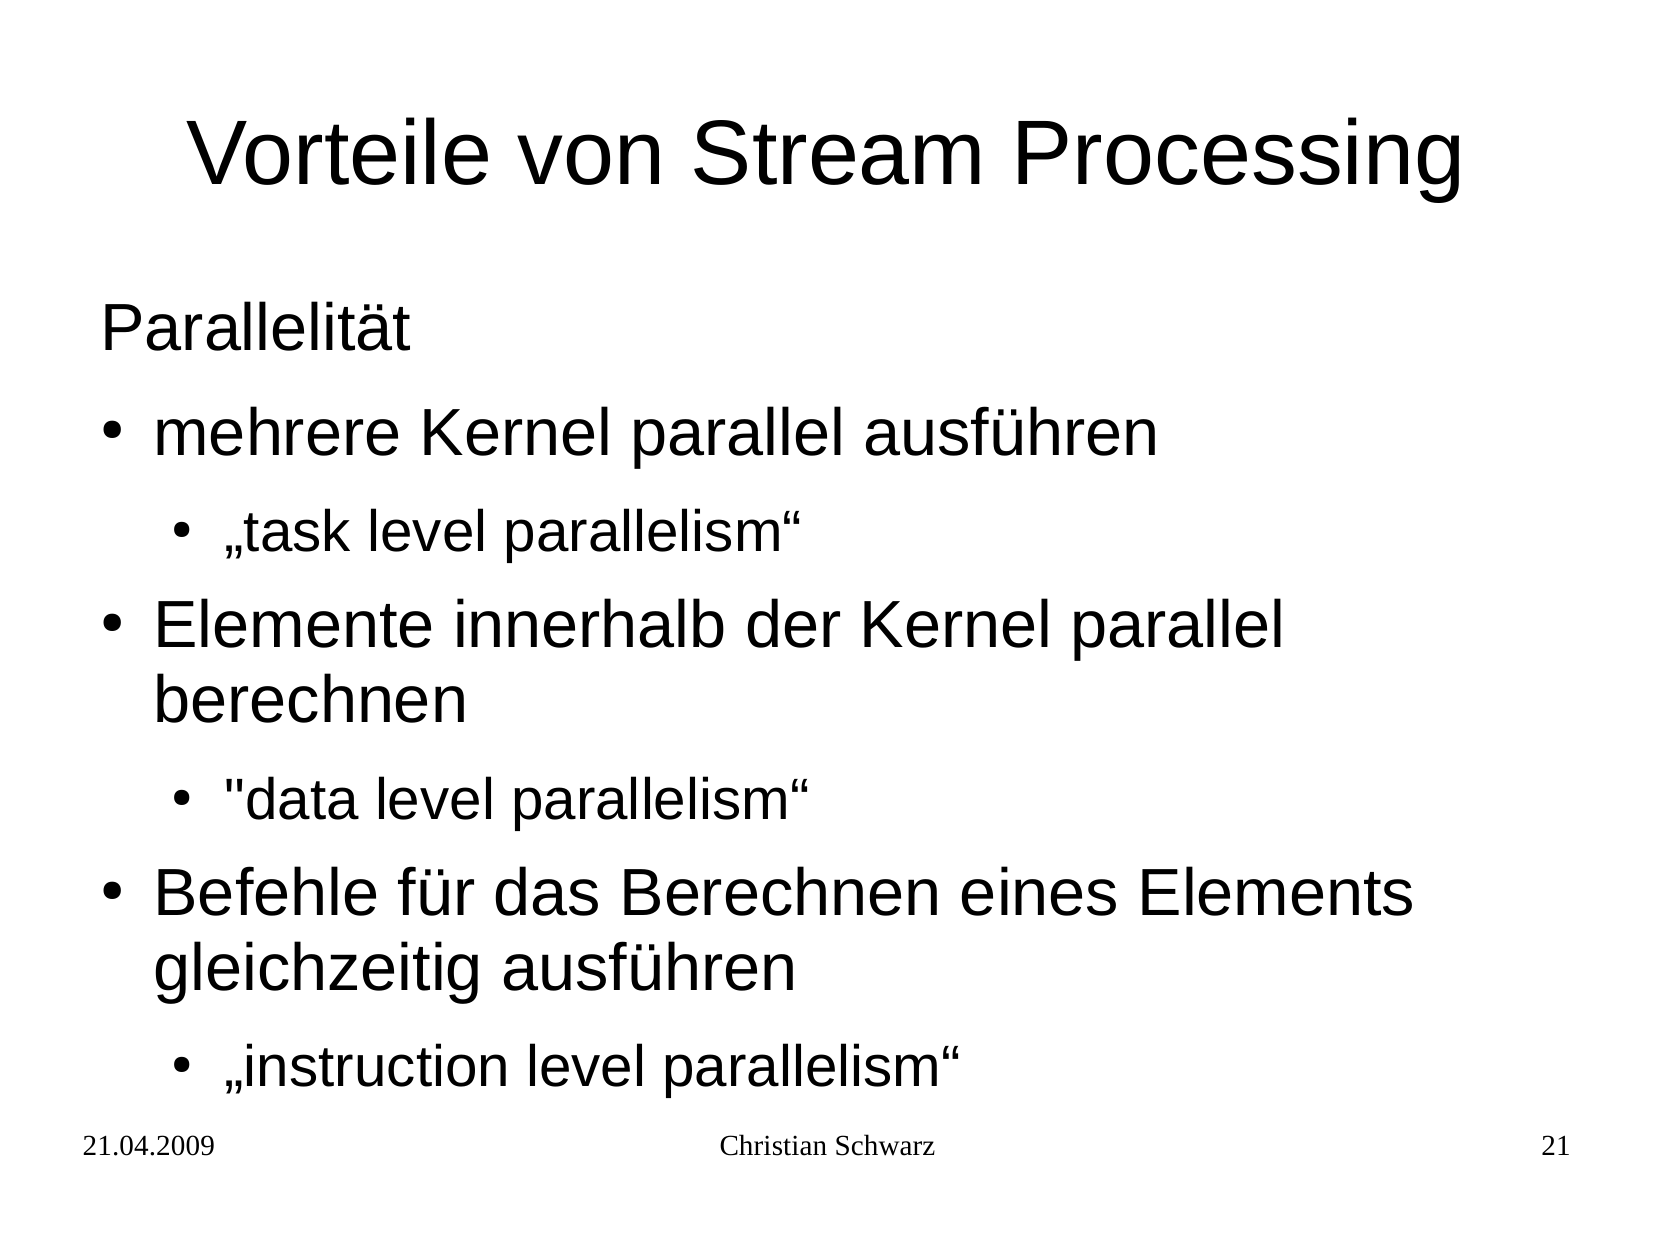

# Vorteile von Stream Processing
Parallelität
mehrere Kernel parallel ausführen
„task level parallelism“
Elemente innerhalb der Kernel parallel berechnen
"data level parallelism“
Befehle für das Berechnen eines Elements gleichzeitig ausführen
„instruction level parallelism“
21.04.2009
Christian Schwarz
21